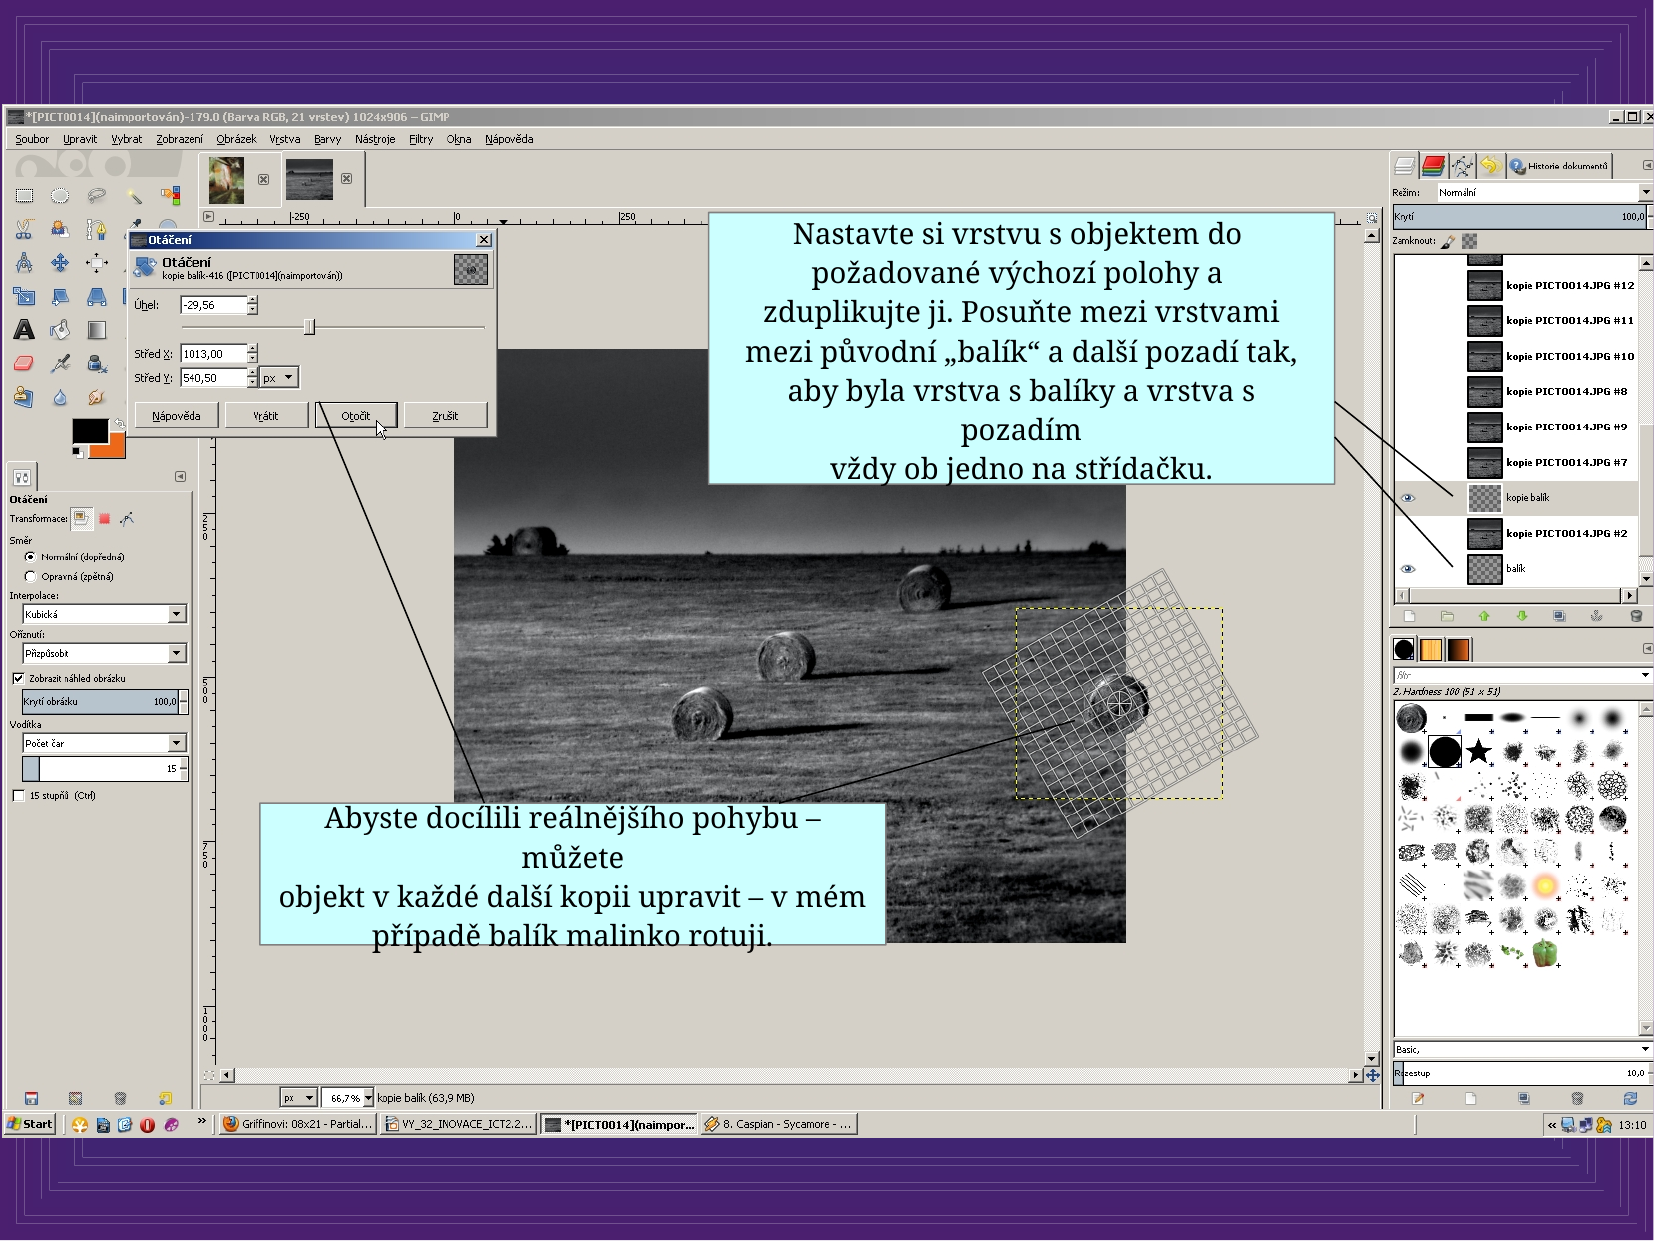

Nastavte si vrstvu s objektem do
požadované výchozí polohy a
zduplikujte ji. Posuňte mezi vrstvami
mezi původní „balík“ a další pozadí tak,
aby byla vrstva s balíky a vrstva s pozadím
vždy ob jedno na střídačku.
Abyste docílili reálnějšího pohybu – můžete
objekt v každé další kopii upravit – v mém
případě balík malinko rotuji.